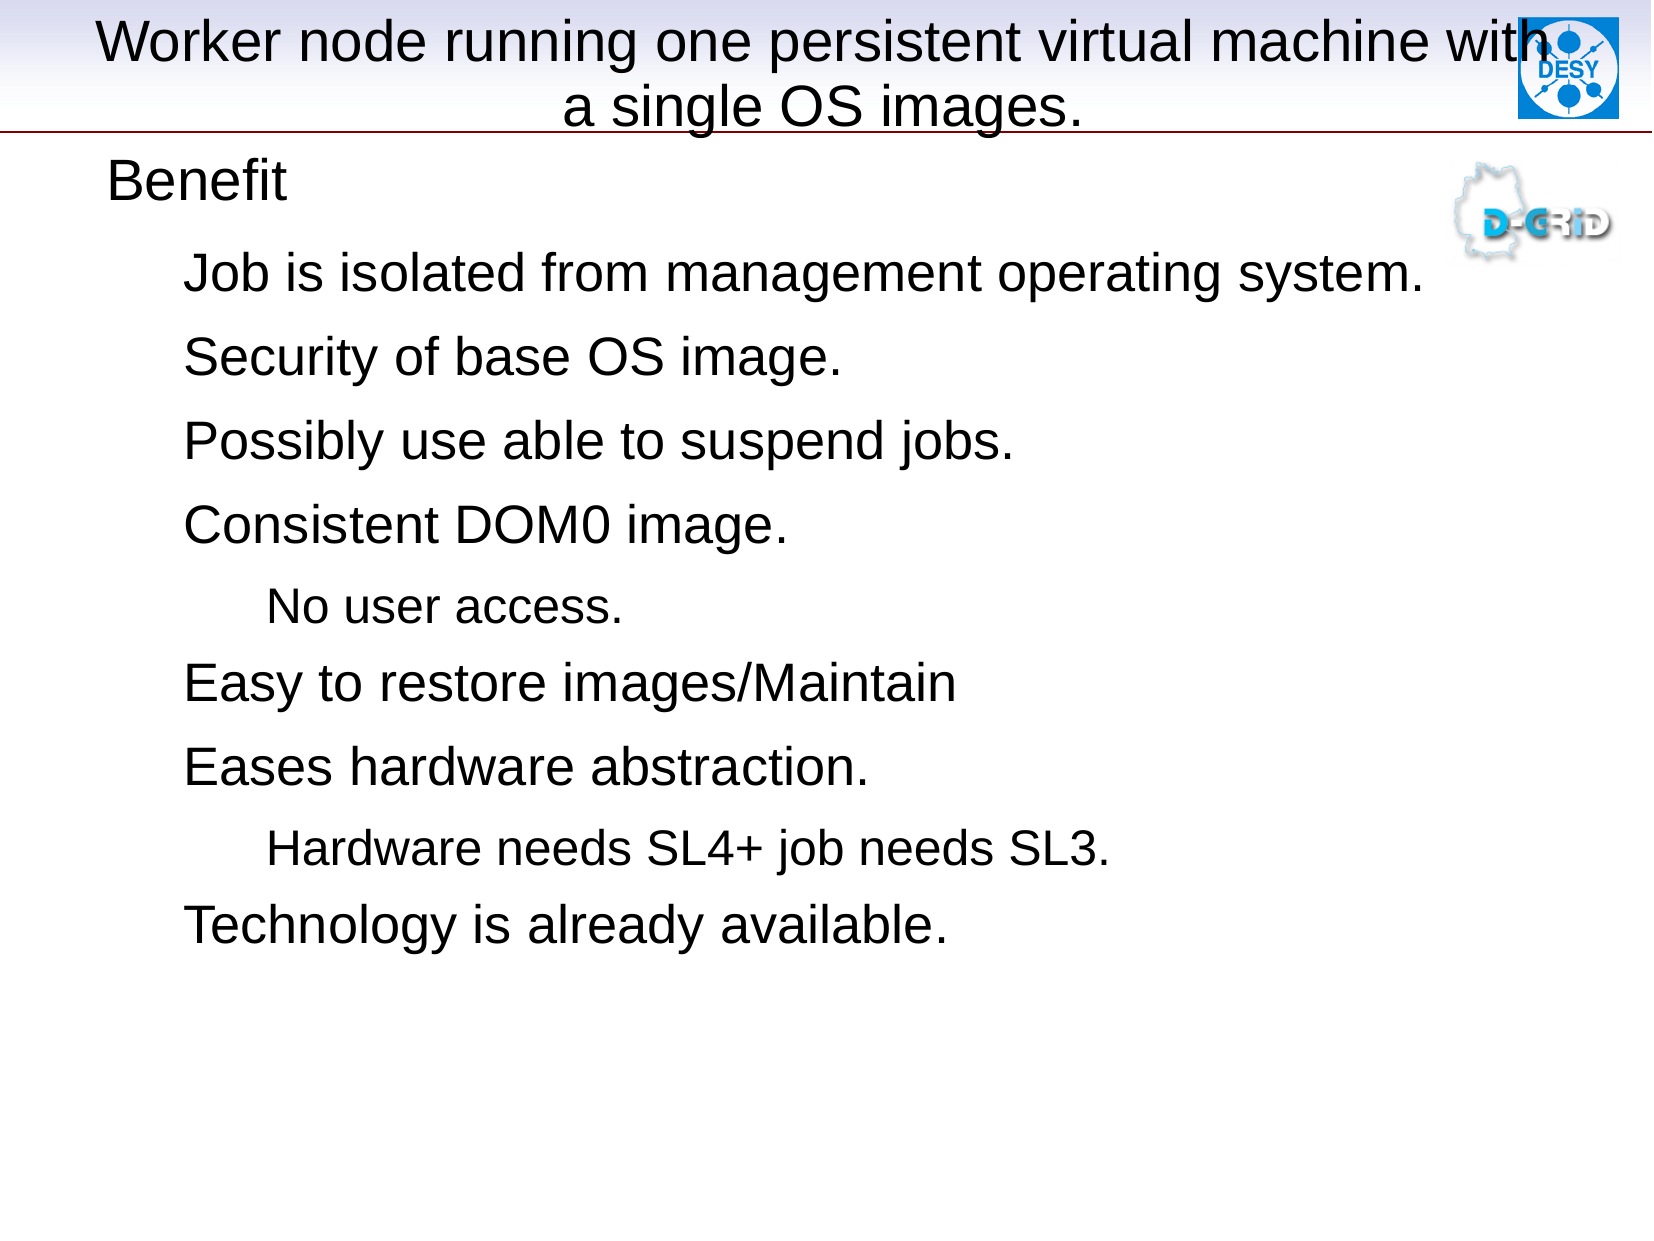

# Worker node running one persistent virtual machine with a single OS images.
Benefit
Job is isolated from management operating system.
Security of base OS image.
Possibly use able to suspend jobs.
Consistent DOM0 image.
No user access.
Easy to restore images/Maintain
Eases hardware abstraction.
Hardware needs SL4+ job needs SL3.
Technology is already available.